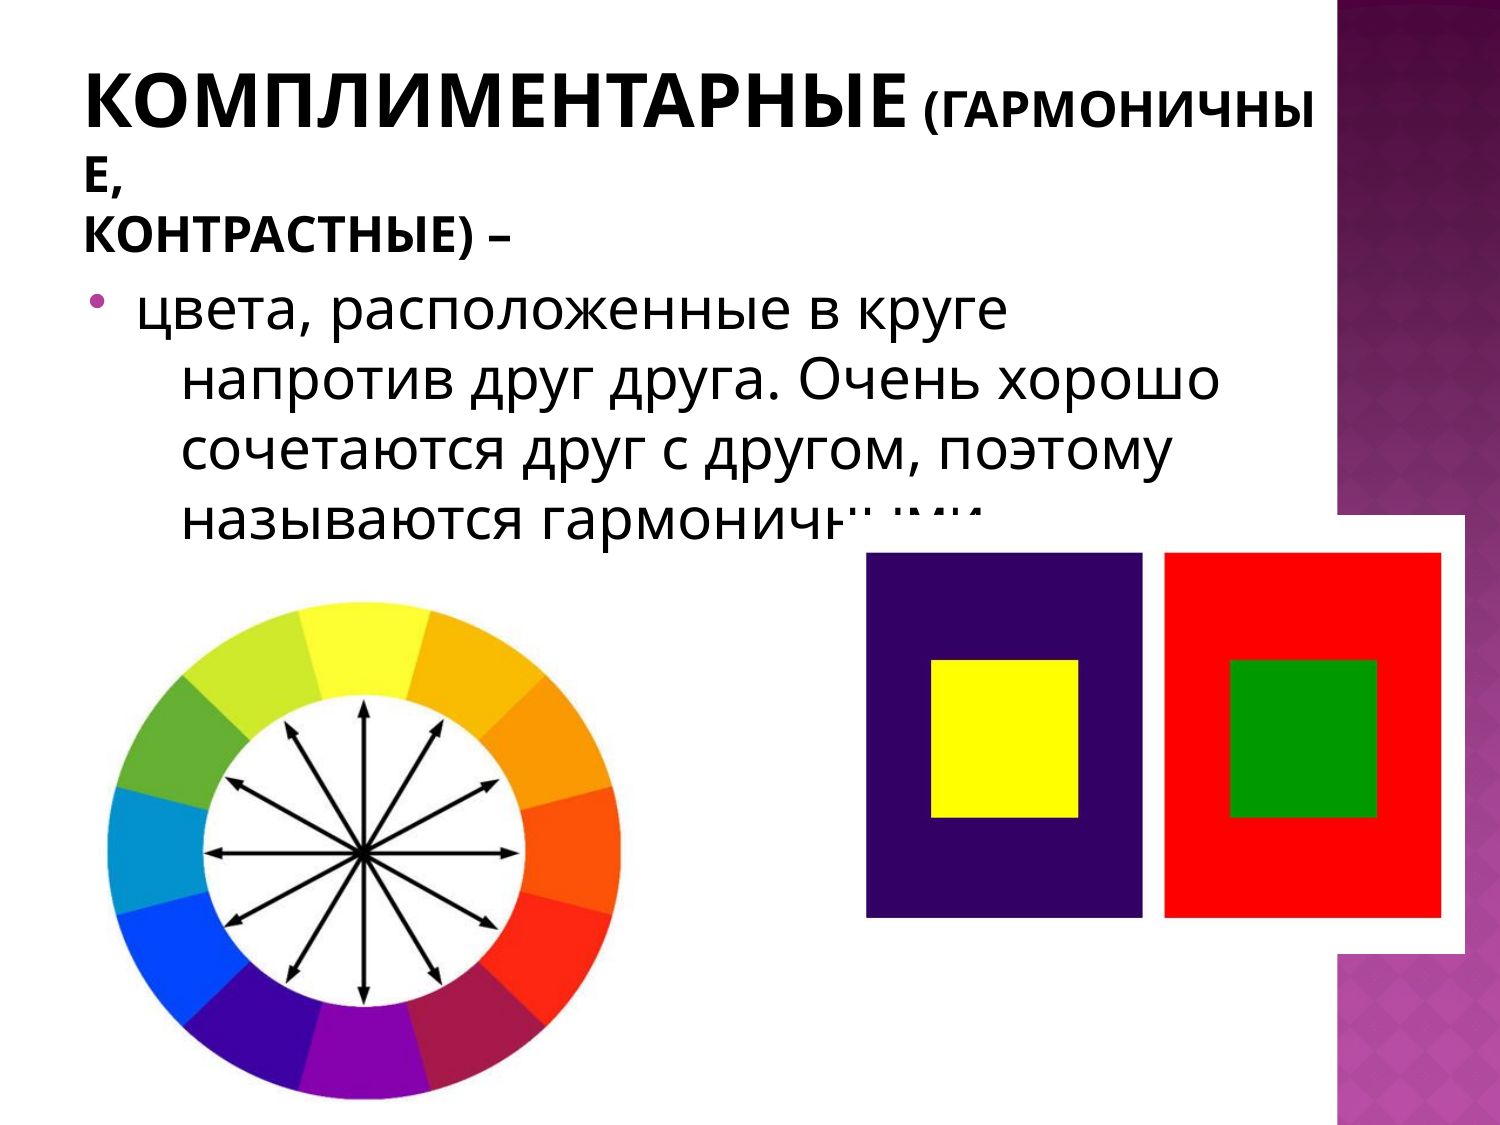

# Комплиментарные (гармоничные,  контрастные) –
цвета, расположенные в круге напротив друг друга. Очень хорошо сочетаются друг с другом, поэтому называются гармоничными.